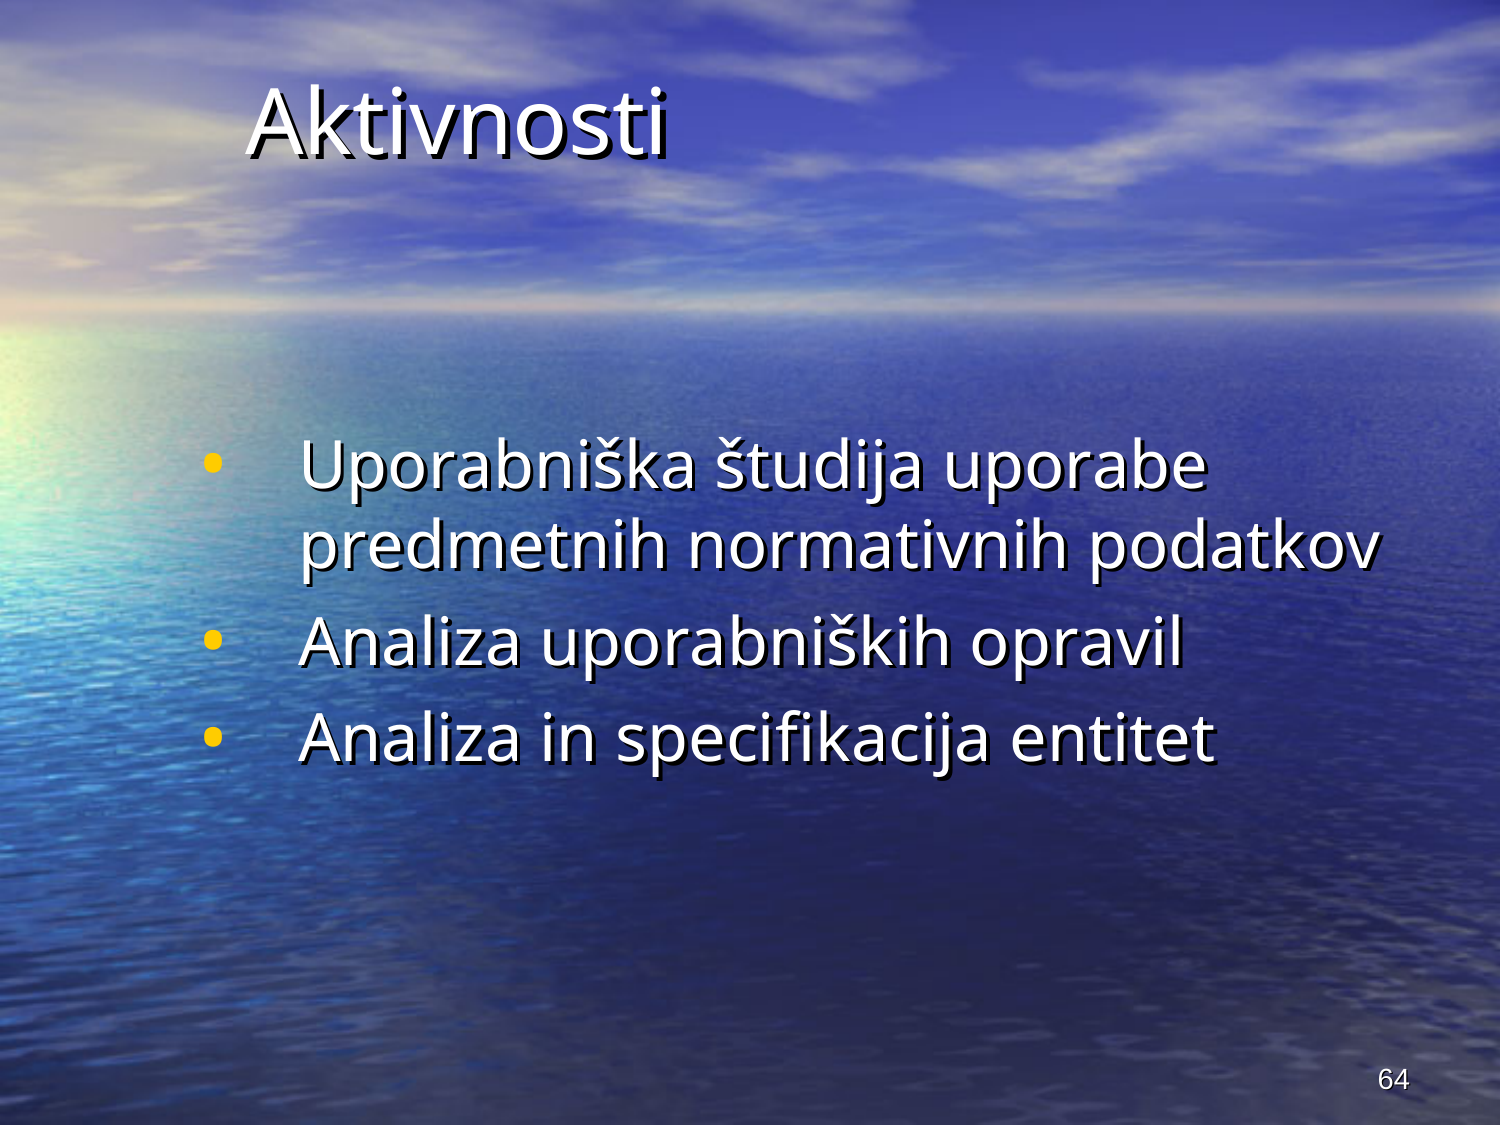

# Aktivnosti
Uporabniška študija uporabe predmetnih normativnih podatkov
Analiza uporabniških opravil
Analiza in specifikacija entitet